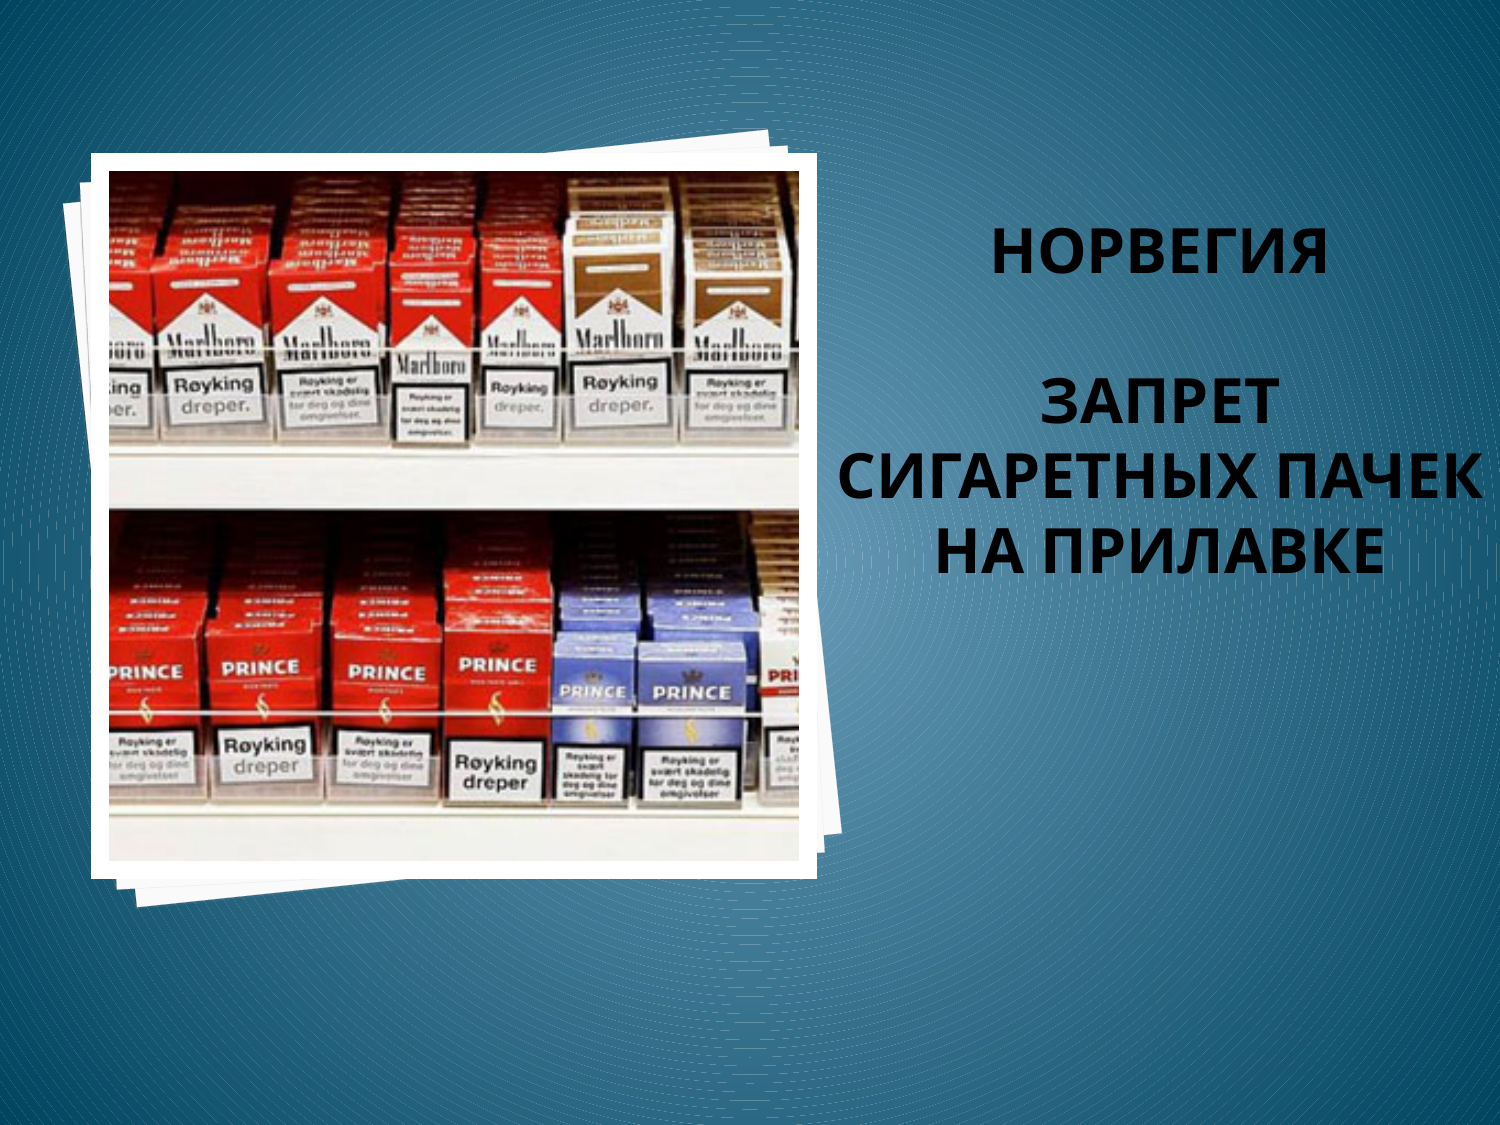

# Норвегия Запрет сигаретных пачек на прилавке